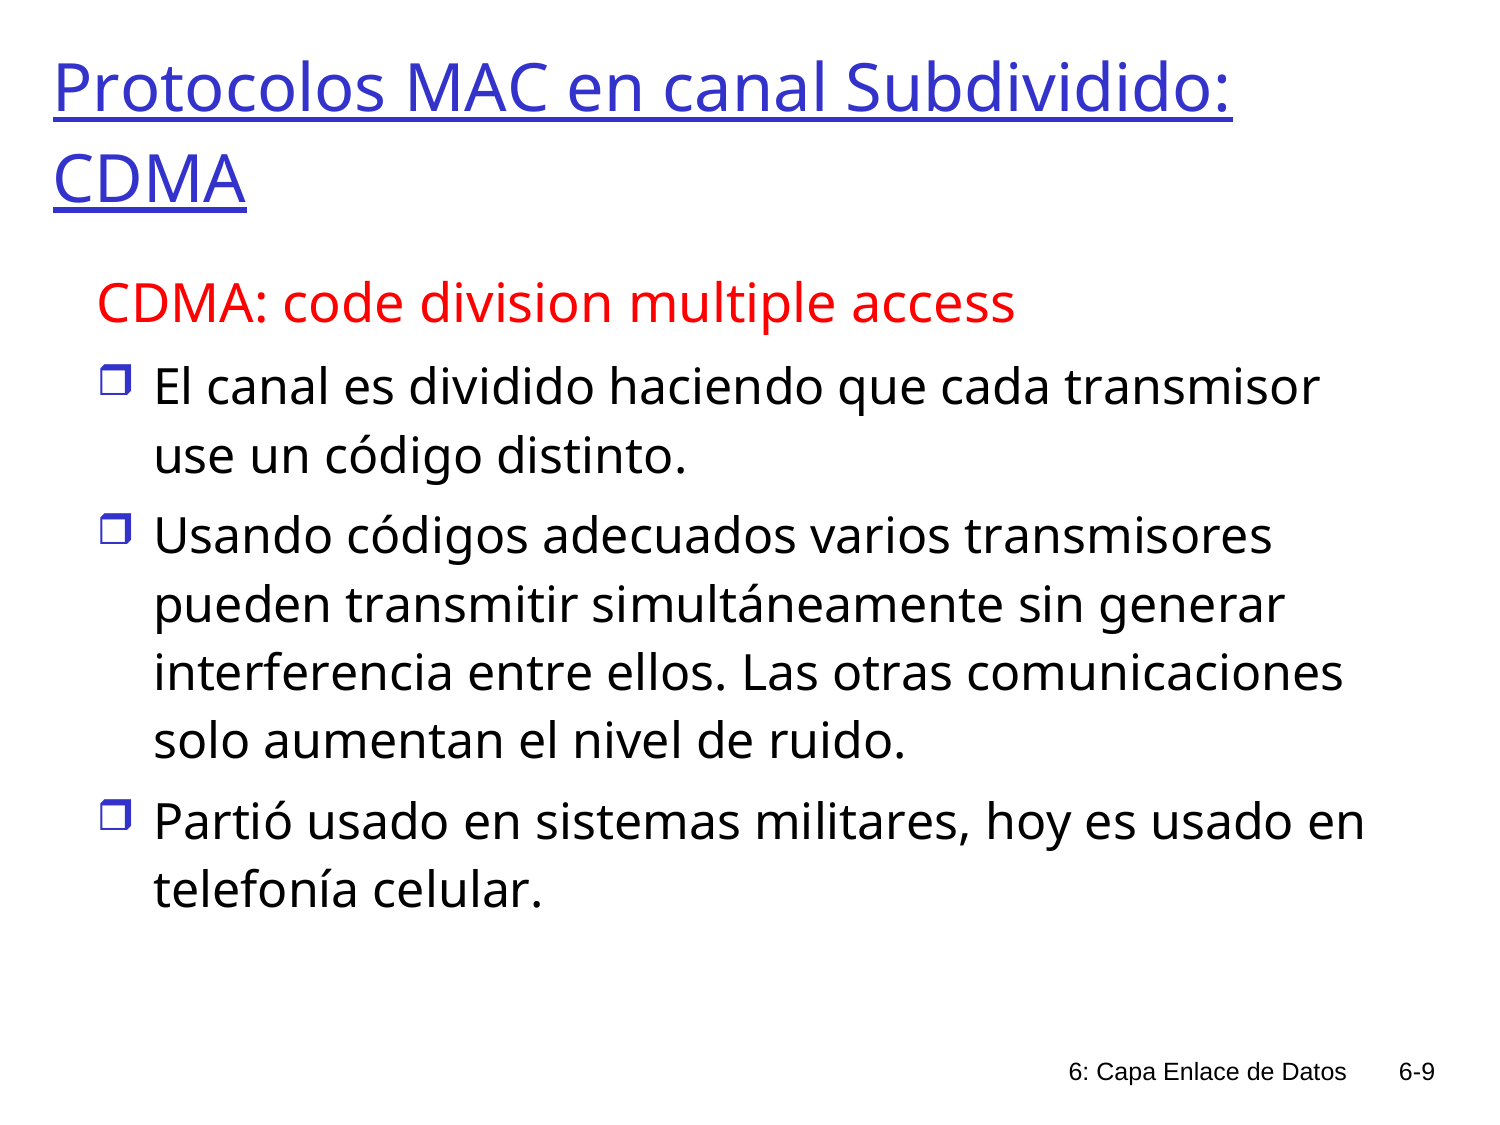

# Protocolos MAC en canal Subdividido: CDMA
CDMA: code division multiple access
El canal es dividido haciendo que cada transmisor use un código distinto.
Usando códigos adecuados varios transmisores pueden transmitir simultáneamente sin generar interferencia entre ellos. Las otras comunicaciones solo aumentan el nivel de ruido.
Partió usado en sistemas militares, hoy es usado en telefonía celular.
9